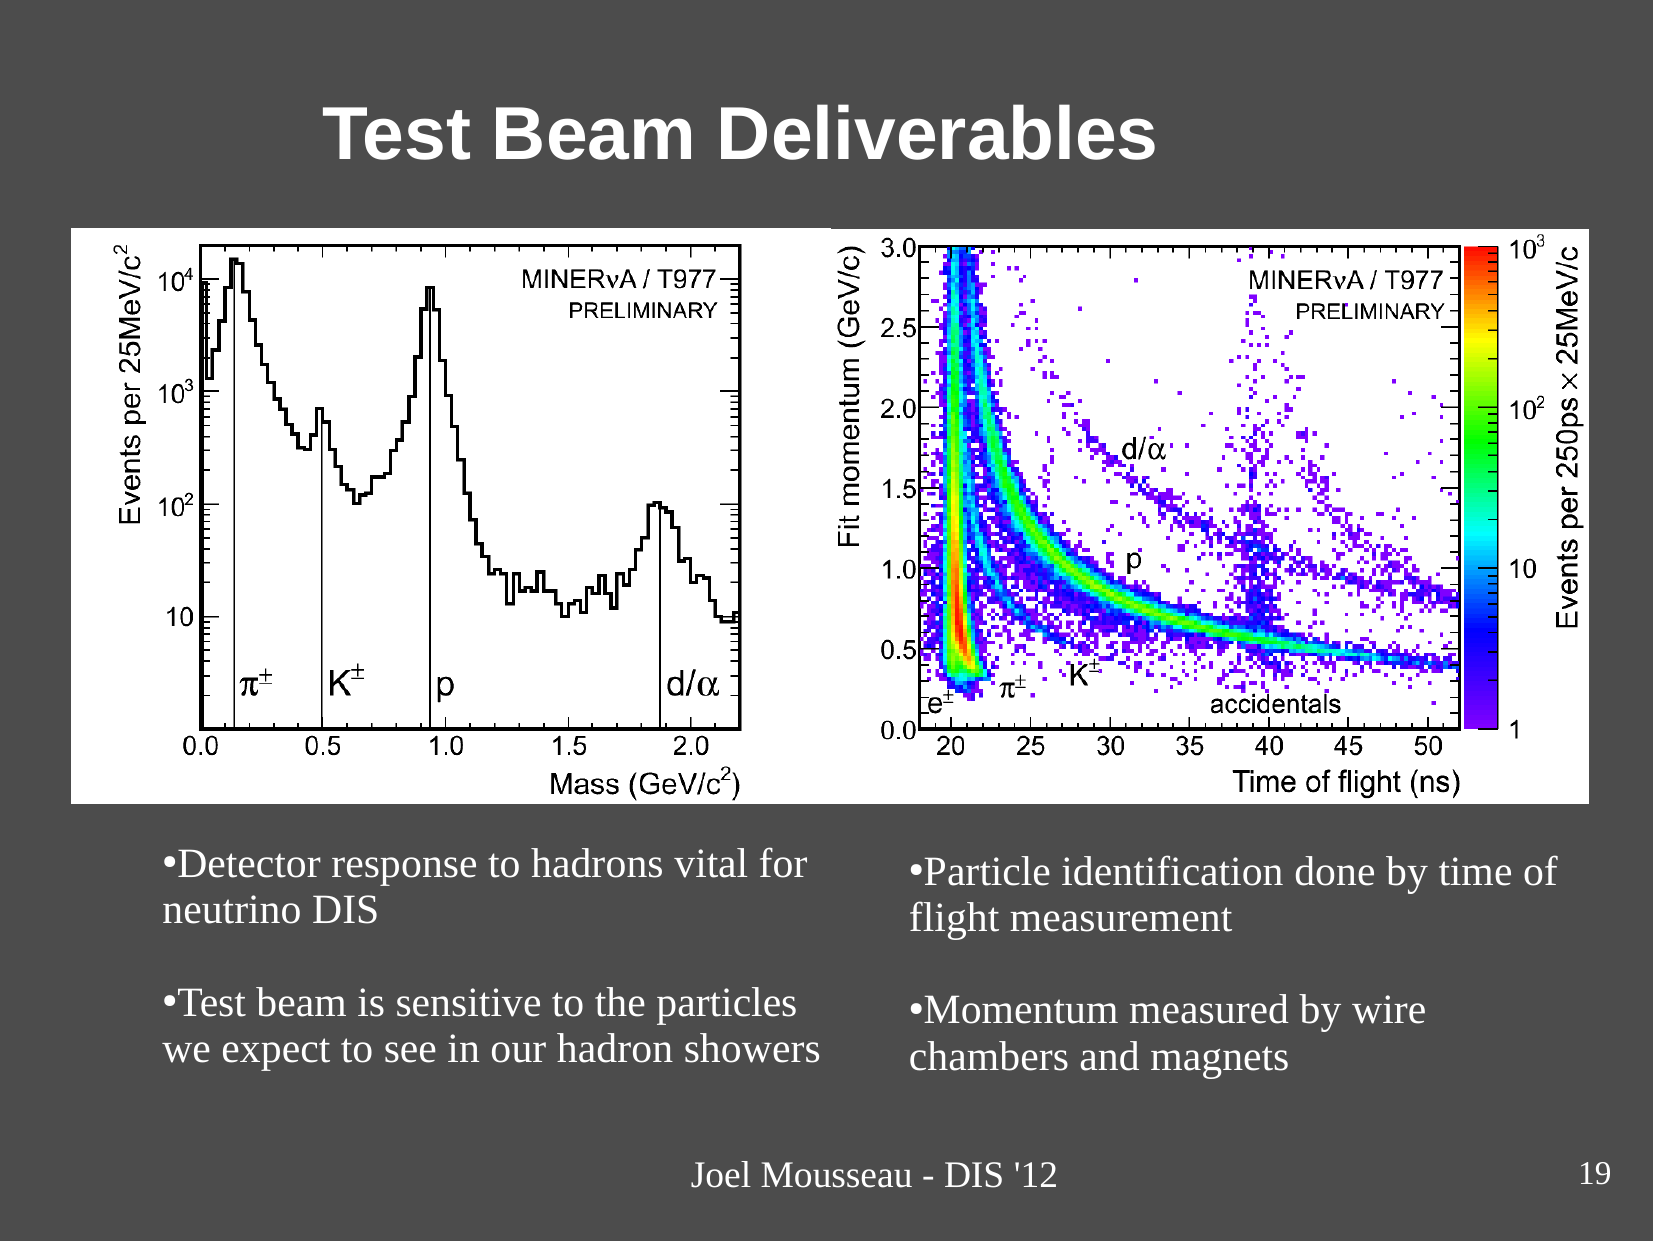

# Test Beam Deliverables
Detector response to hadrons vital for neutrino DIS
Test beam is sensitive to the particles we expect to see in our hadron showers
Particle identification done by time of flight measurement
Momentum measured by wire chambers and magnets
Joel Mousseau - DIS '12
19